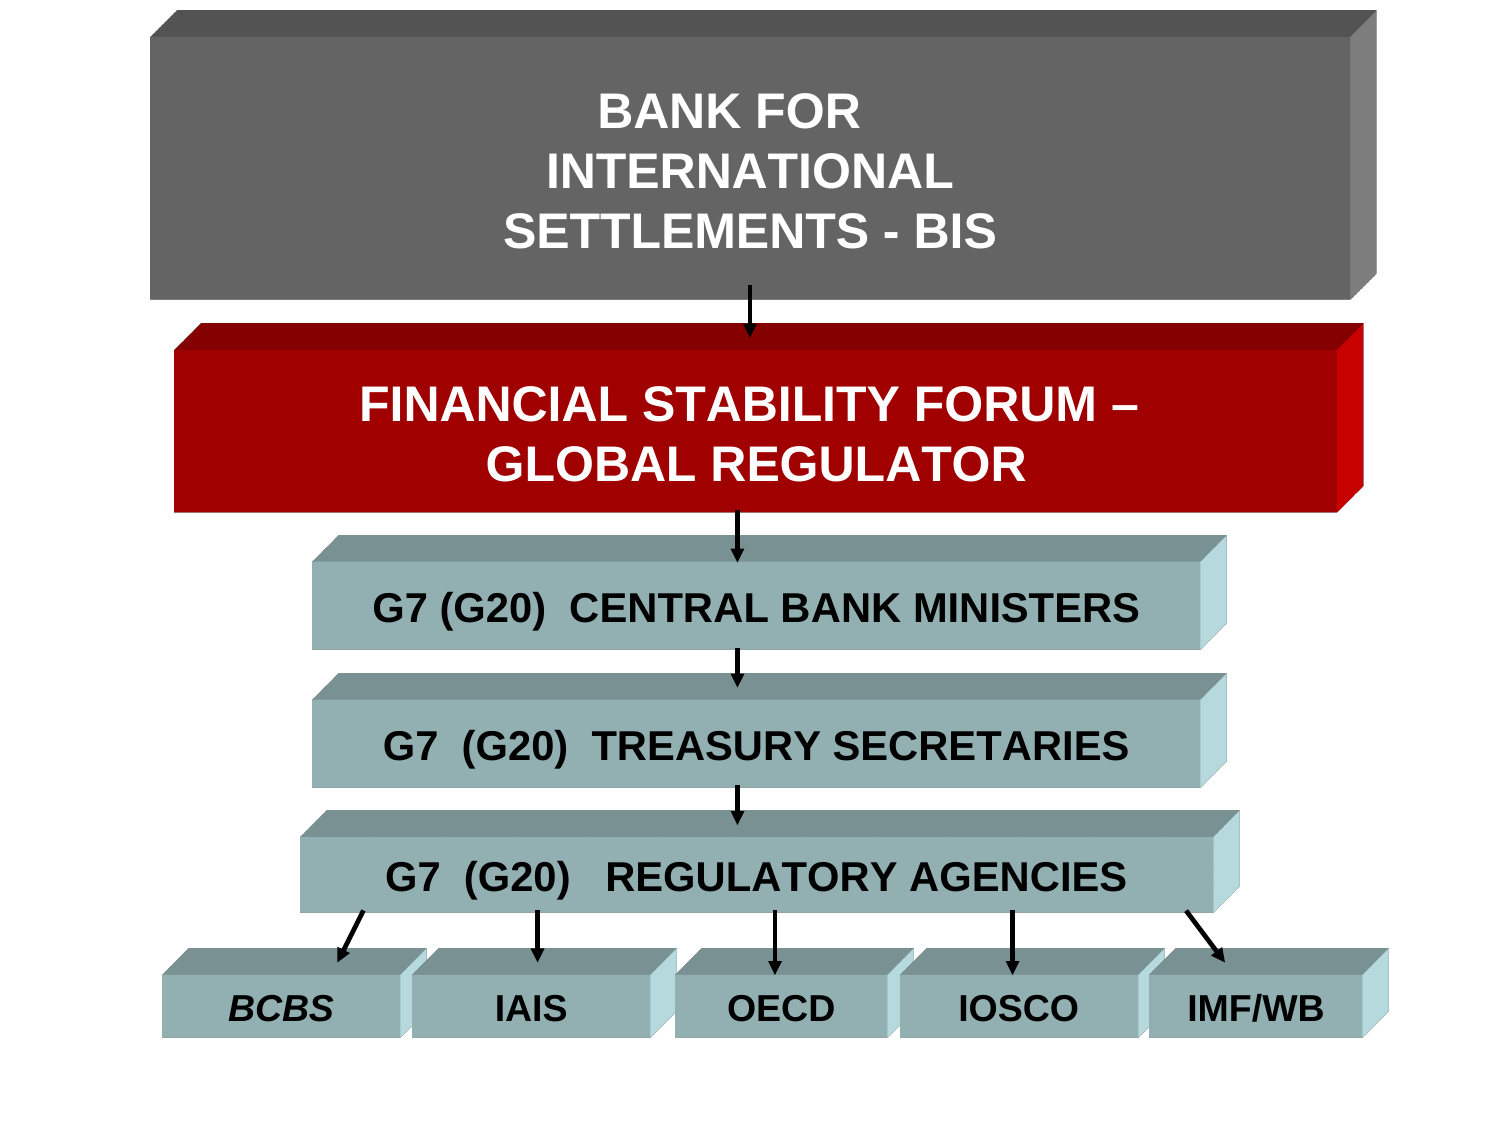

BANK FOR
INTERNATIONAL
SETTLEMENTS - BIS
FINANCIAL STABILITY FORUM –
GLOBAL REGULATOR
G7 (G20) CENTRAL BANK MINISTERS
G7 (G20) TREASURY SECRETARIES
G7 (G20) REGULATORY AGENCIES
BCBS
IAIS
OECD
IOSCO
IMF/WB